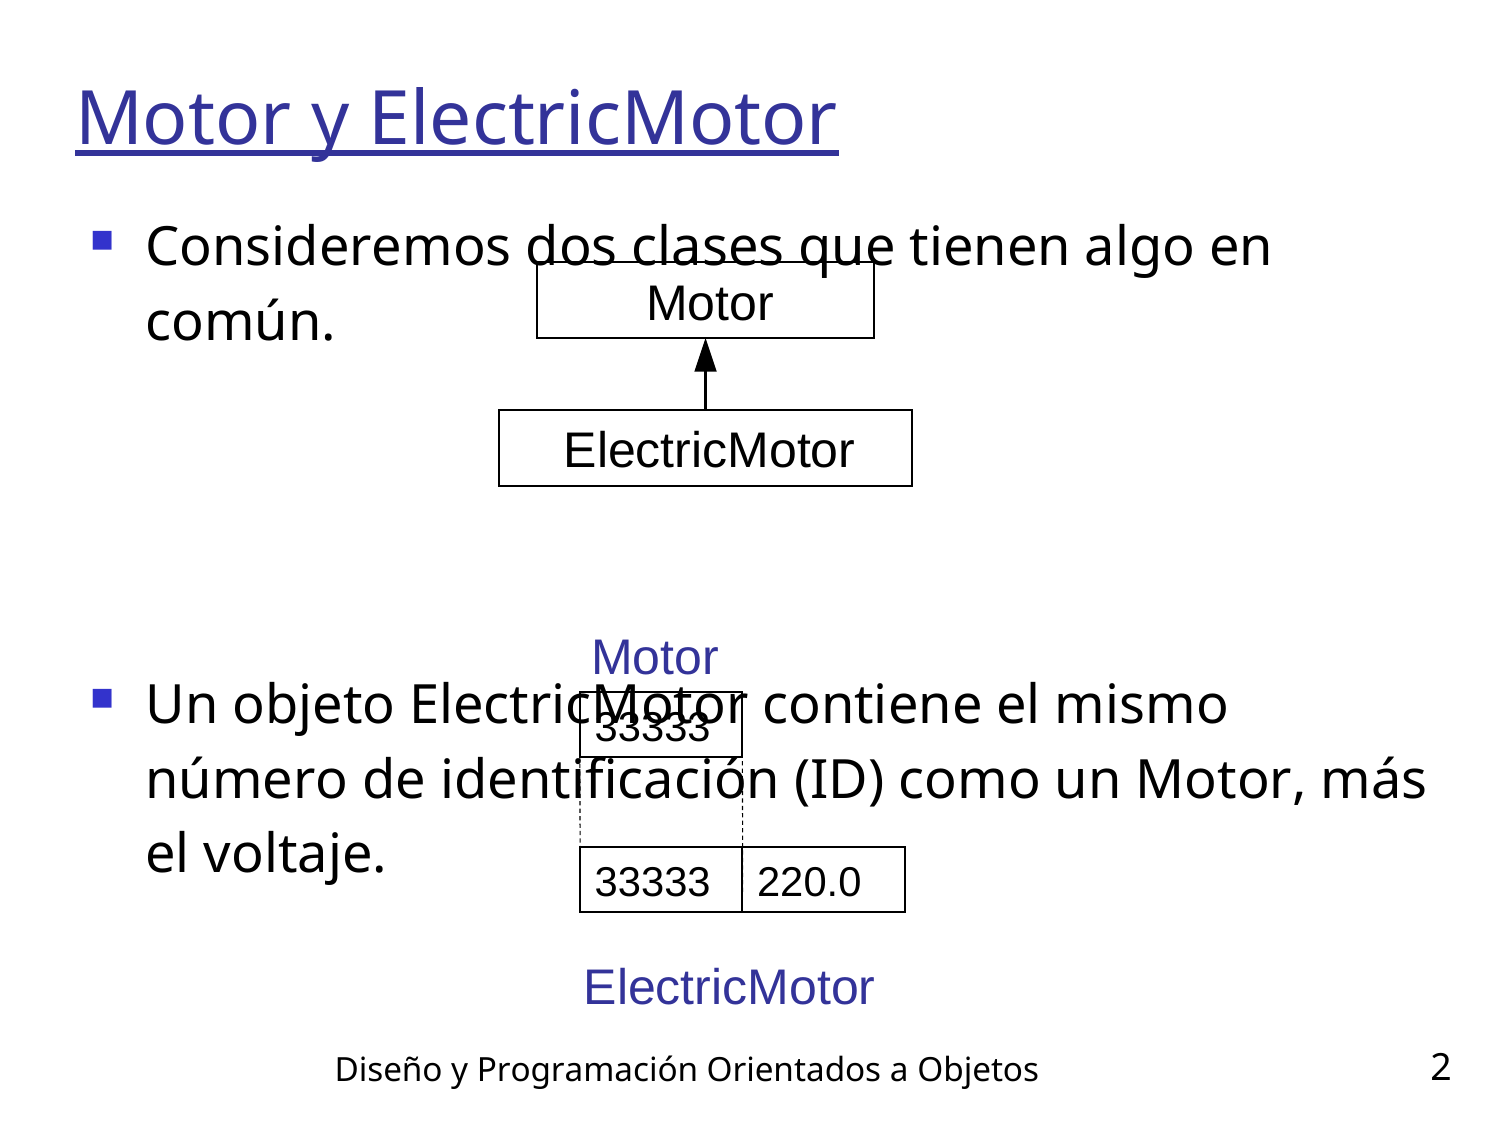

# Motor y ElectricMotor
Consideremos dos clases que tienen algo en común.
Un objeto ElectricMotor contiene el mismo número de identificación (ID) como un Motor, más el voltaje.
Motor
ElectricMotor
Motor
33333
33333
220.0
ElectricMotor
Diseño y Programación Orientados a Objetos
2